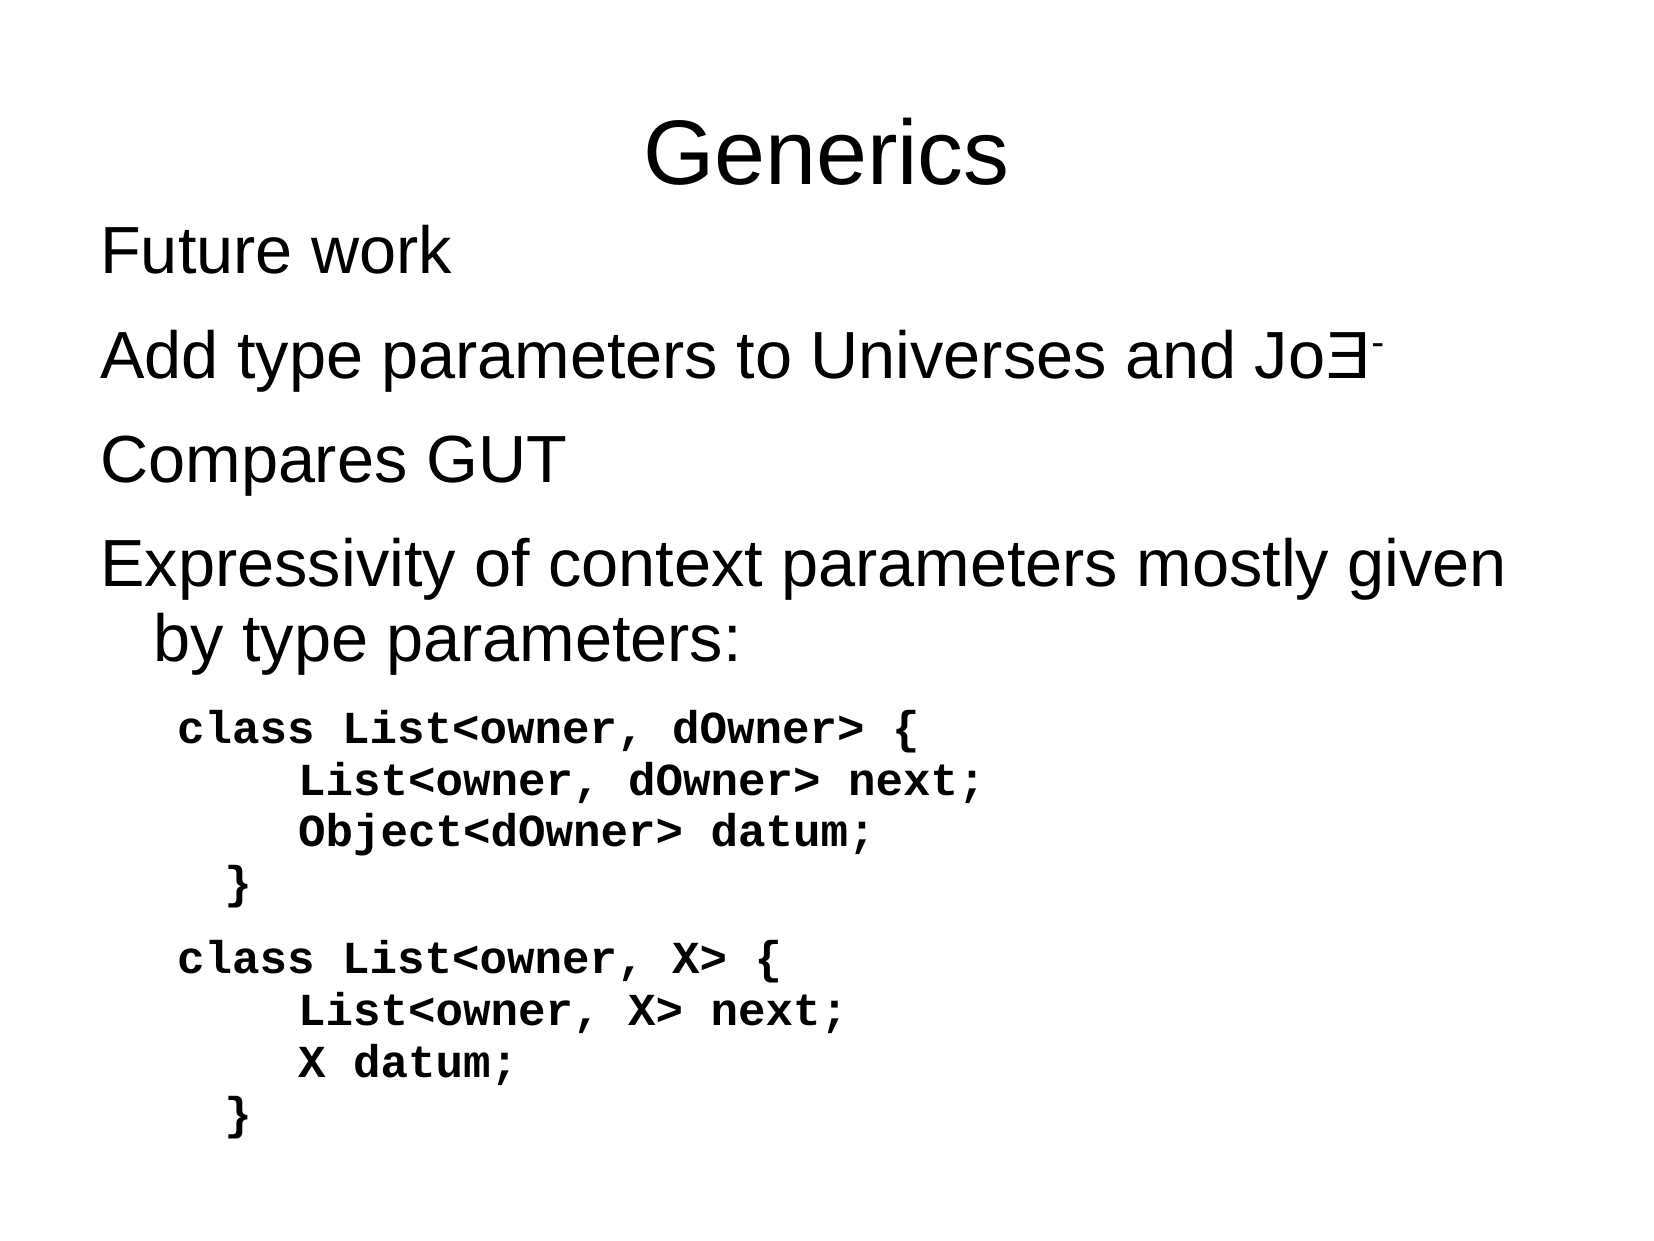

# Generics
Future work
Add type parameters to Universes and JoƎ-
Compares GUT
Expressivity of context parameters mostly given by type parameters:
class List<owner, dOwner> {
	List<owner, dOwner> next;
	Object<dOwner> datum;
}
class List<owner, X> {
	List<owner, X> next;
	X datum;
}